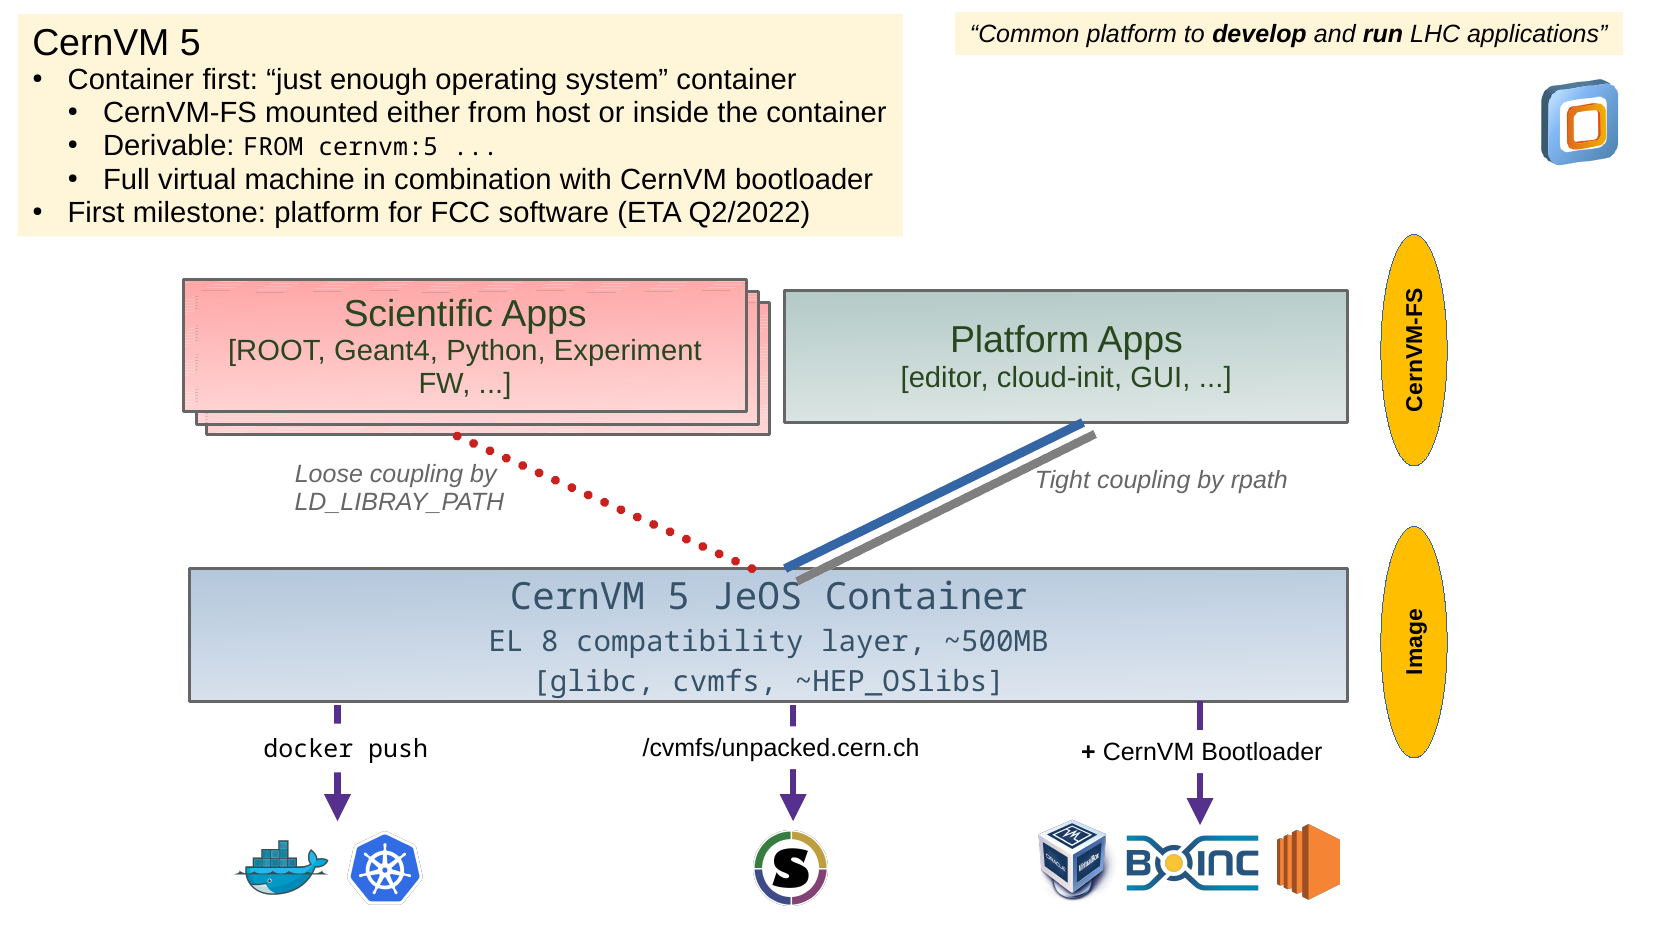

“Common platform to develop and run LHC applications”
CernVM 5
Container first: “just enough operating system” container
CernVM-FS mounted either from host or inside the container
Derivable: FROM cernvm:5 ...
Full virtual machine in combination with CernVM bootloader
First milestone: platform for FCC software (ETA Q2/2022)
Scientific Apps
[ROOT, Geant4, Python, Experiment FW, ...]
Platform Apps
[editor, cloud-init, GUI, ...]
CernVM-FS
Loose coupling by
LD_LIBRAY_PATH
Tight coupling by rpath
CernVM 5 JeOS Container
EL 8 compatibility layer, ~500MB
[glibc, cvmfs, ~HEP_OSlibs]
Image
docker push
/cvmfs/unpacked.cern.ch
+ CernVM Bootloader